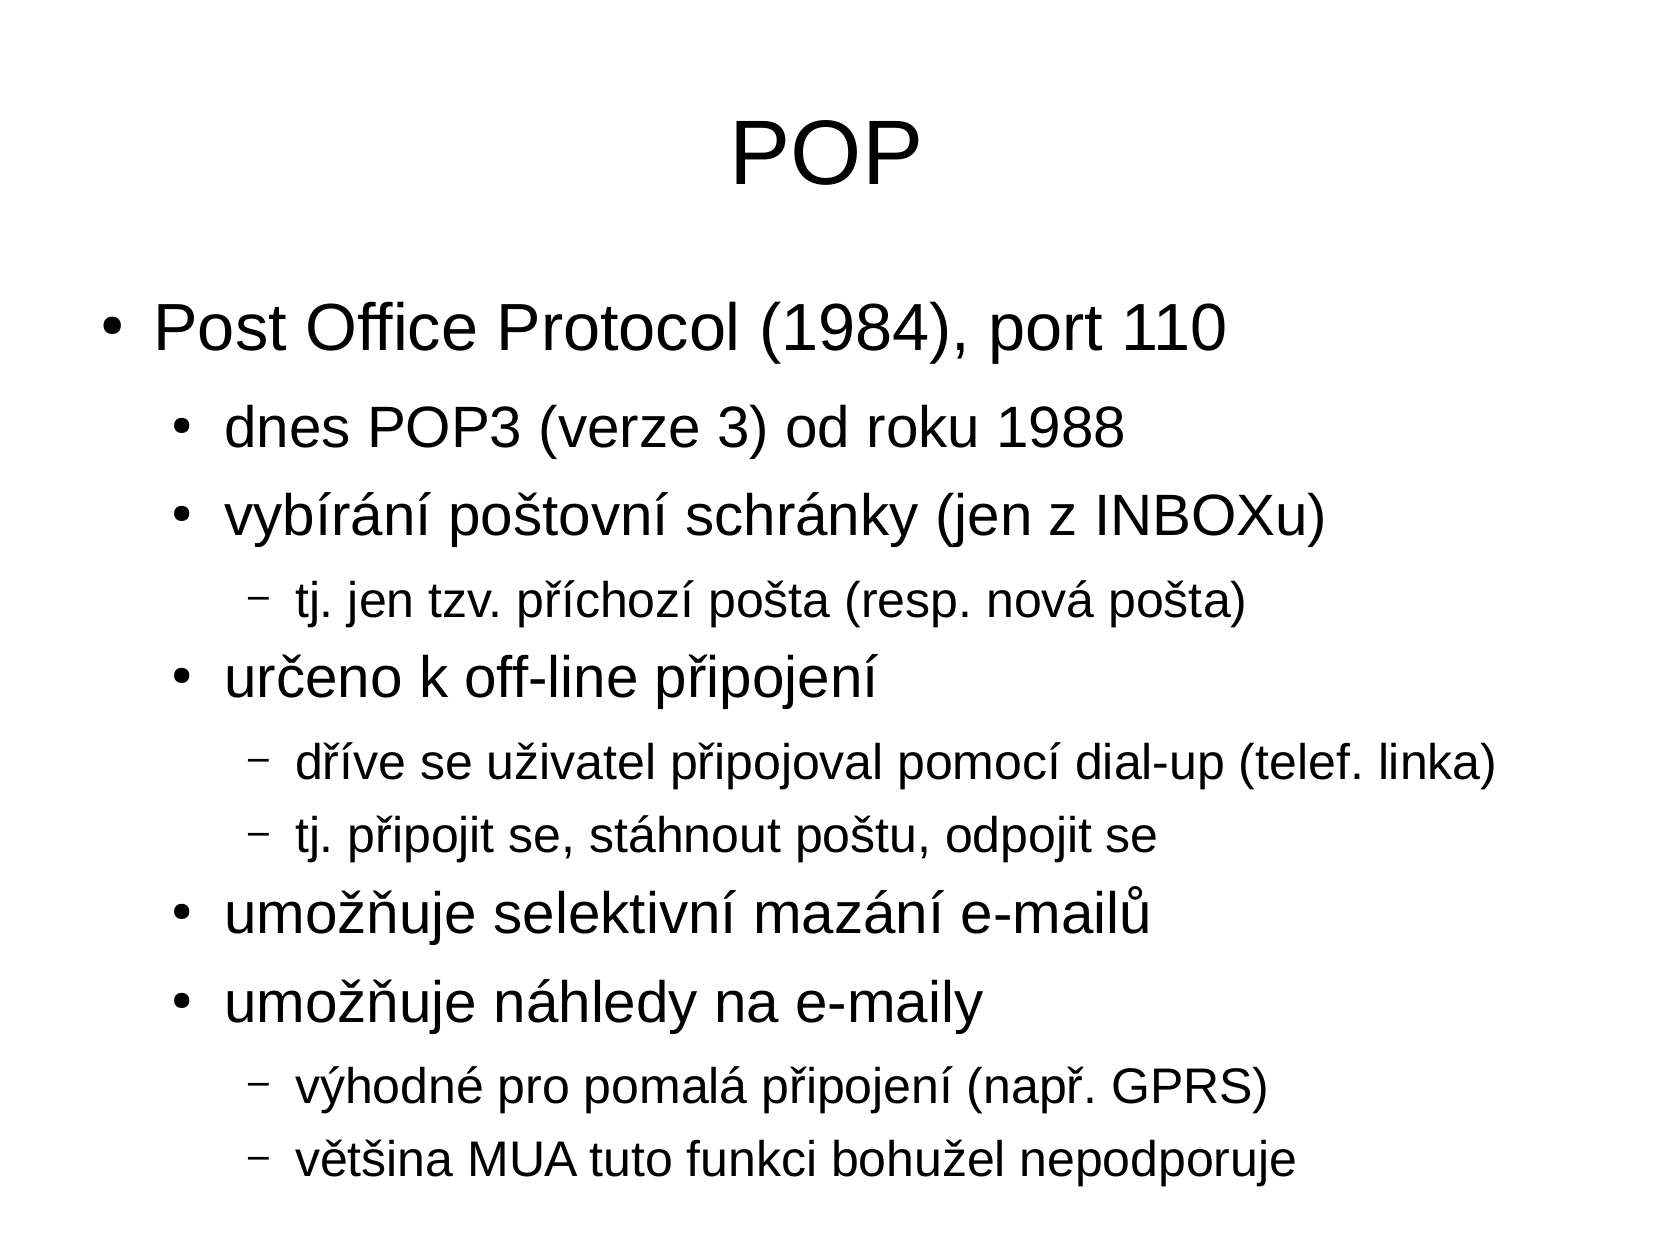

# POP
Post Office Protocol (1984), port 110
dnes POP3 (verze 3) od roku 1988
vybírání poštovní schránky (jen z INBOXu)
tj. jen tzv. příchozí pošta (resp. nová pošta)
určeno k off-line připojení
dříve se uživatel připojoval pomocí dial-up (telef. linka)
tj. připojit se, stáhnout poštu, odpojit se
umožňuje selektivní mazání e-mailů
umožňuje náhledy na e-maily
výhodné pro pomalá připojení (např. GPRS)
většina MUA tuto funkci bohužel nepodporuje